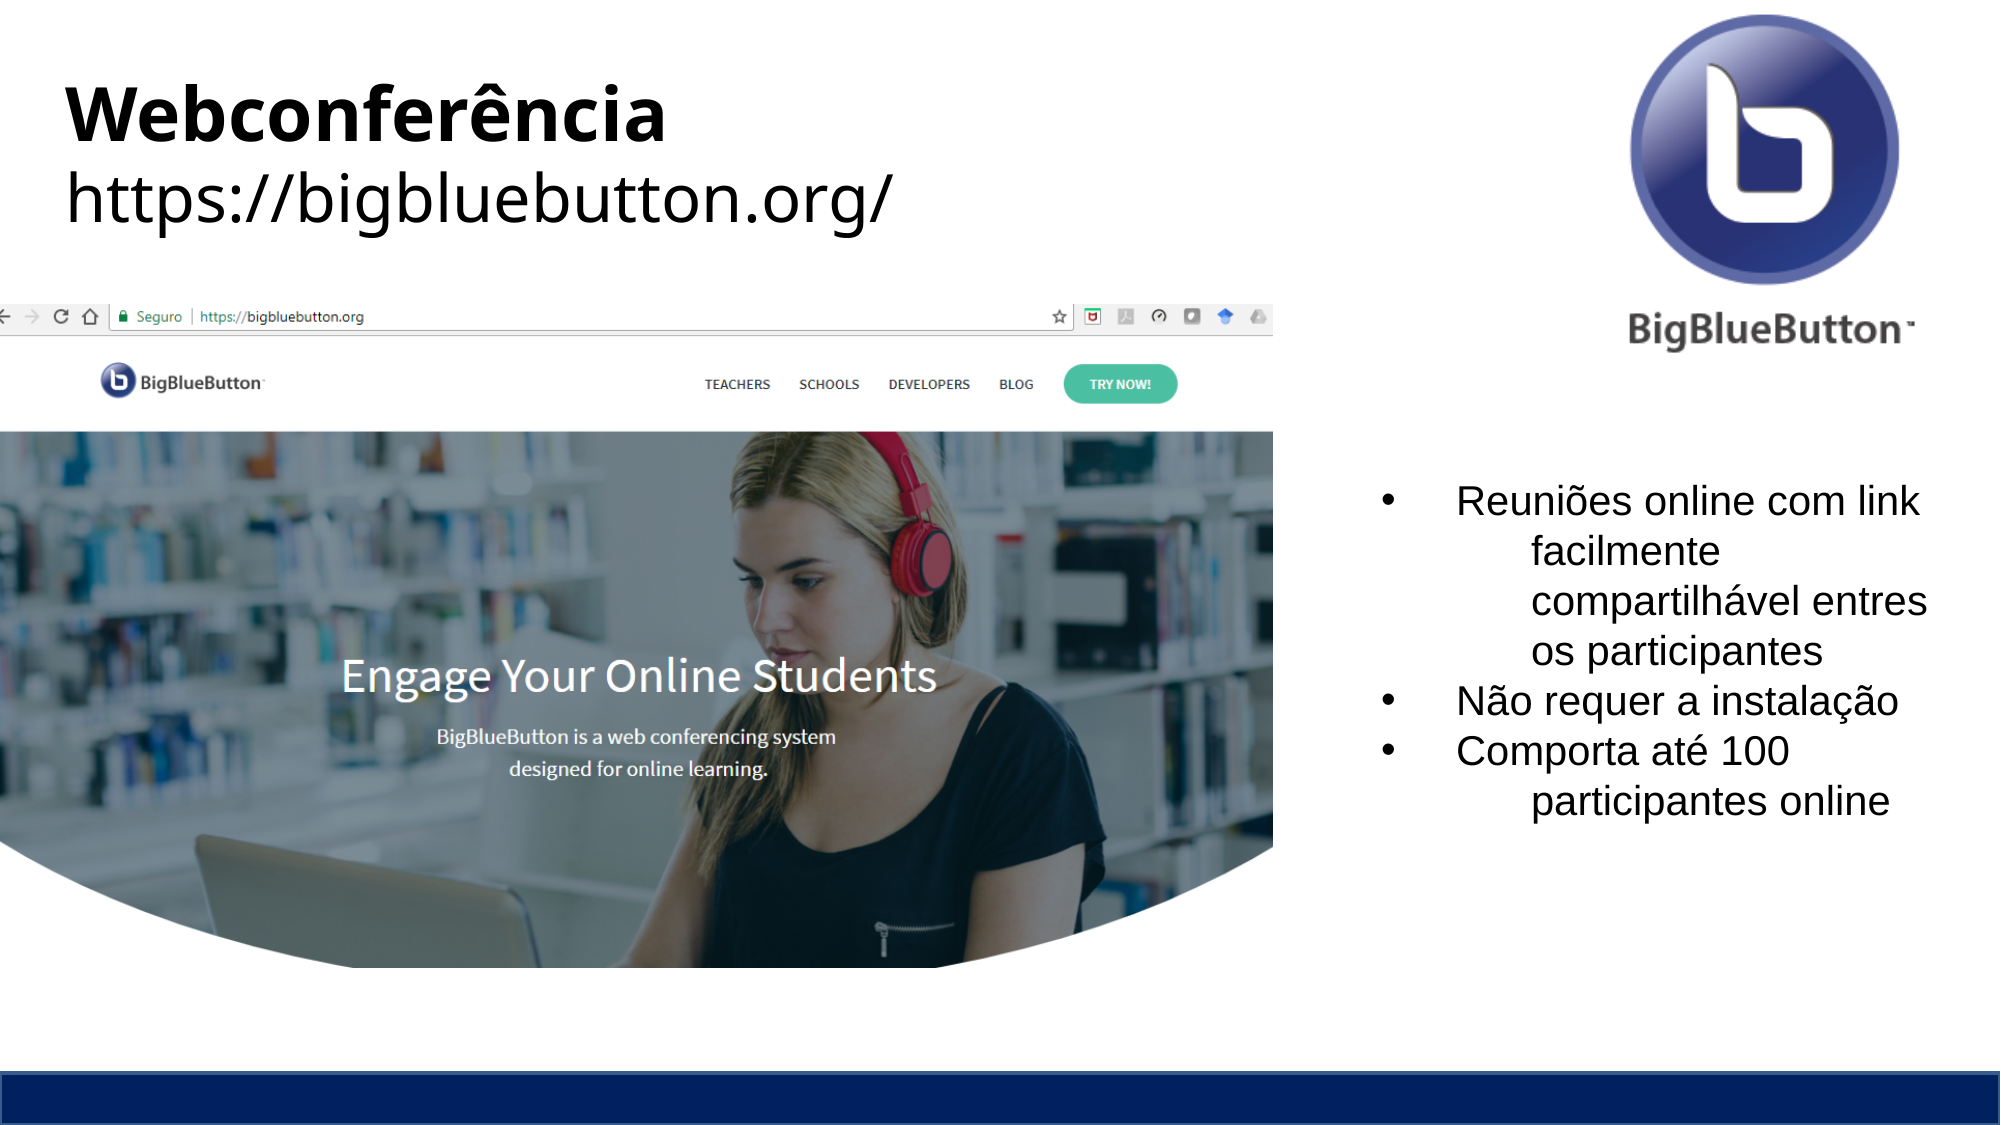

Webconferência
https://bigbluebutton.org/
Reuniões online com link facilmente compartilhável entres os participantes
Não requer a instalação
Comporta até 100 participantes online